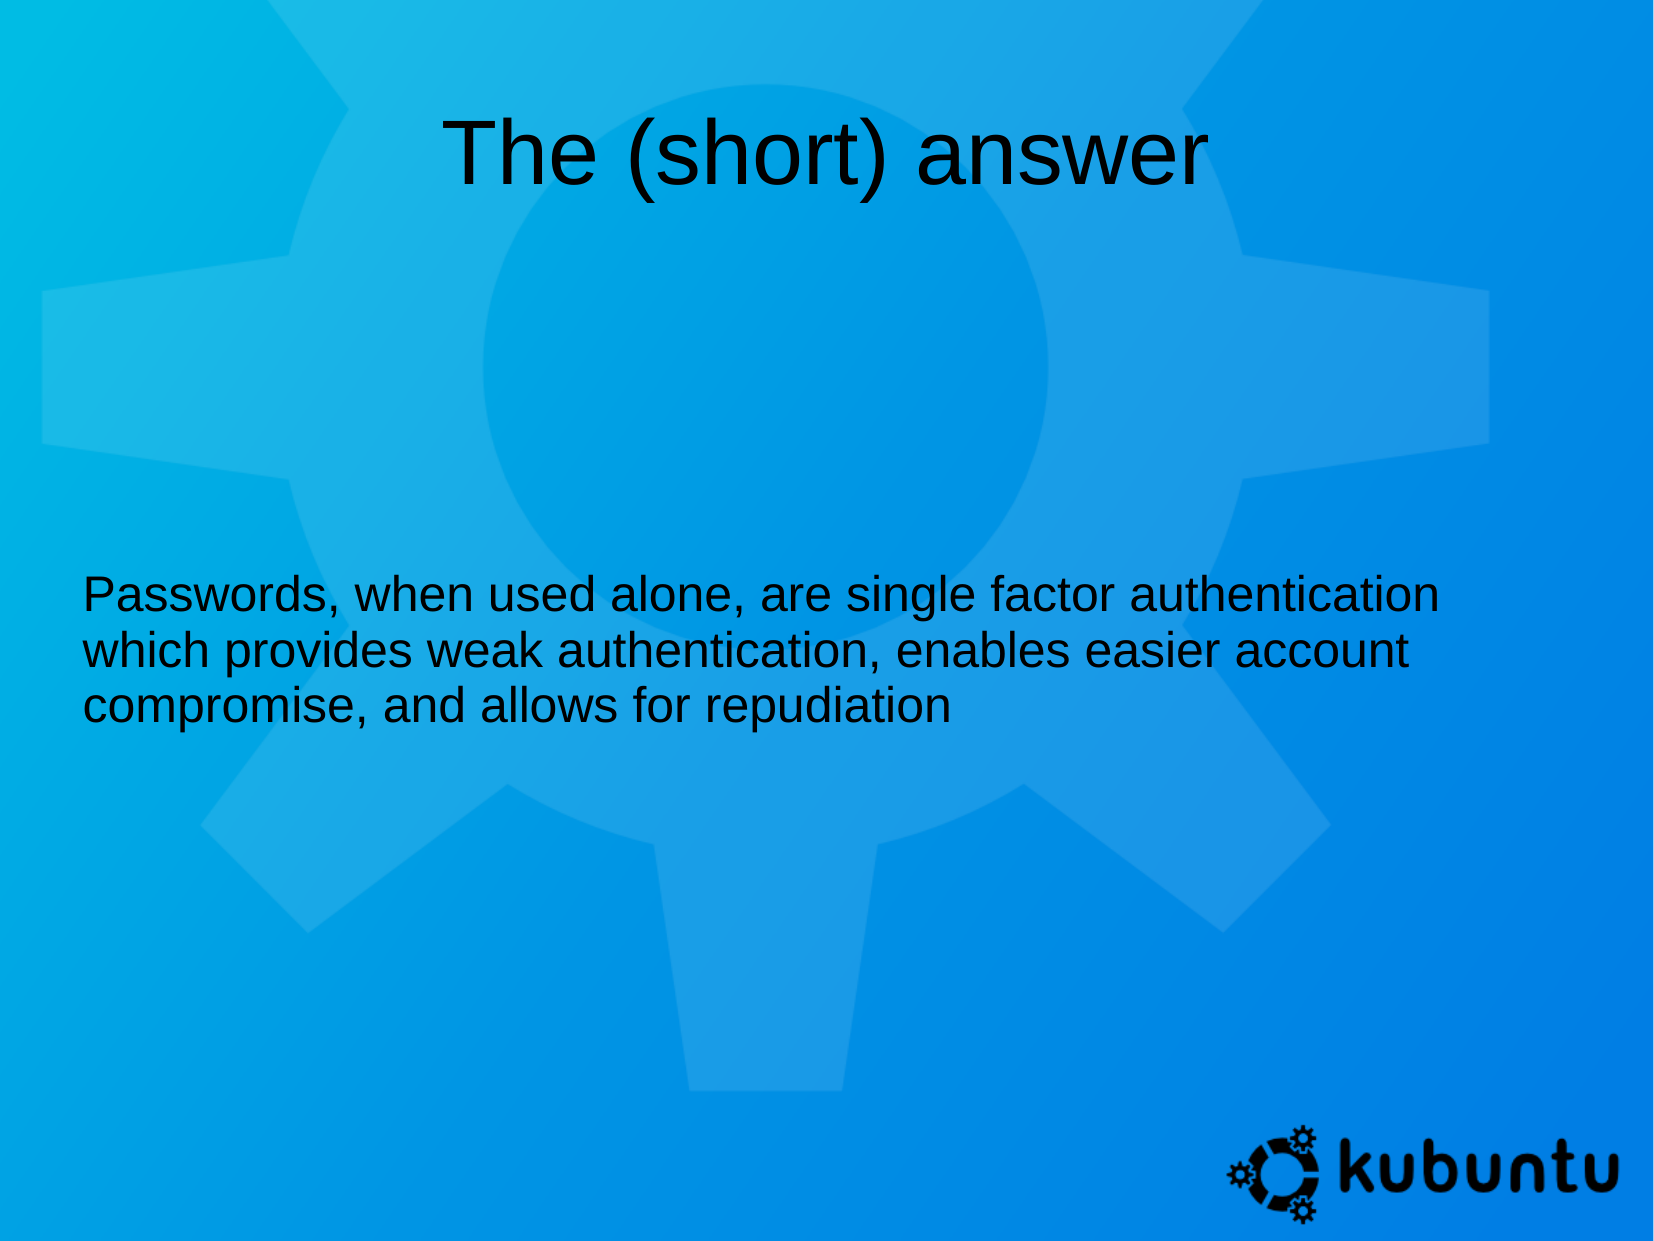

# The (short) answer
Passwords, when used alone, are single factor authentication which provides weak authentication, enables easier account compromise, and allows for repudiation